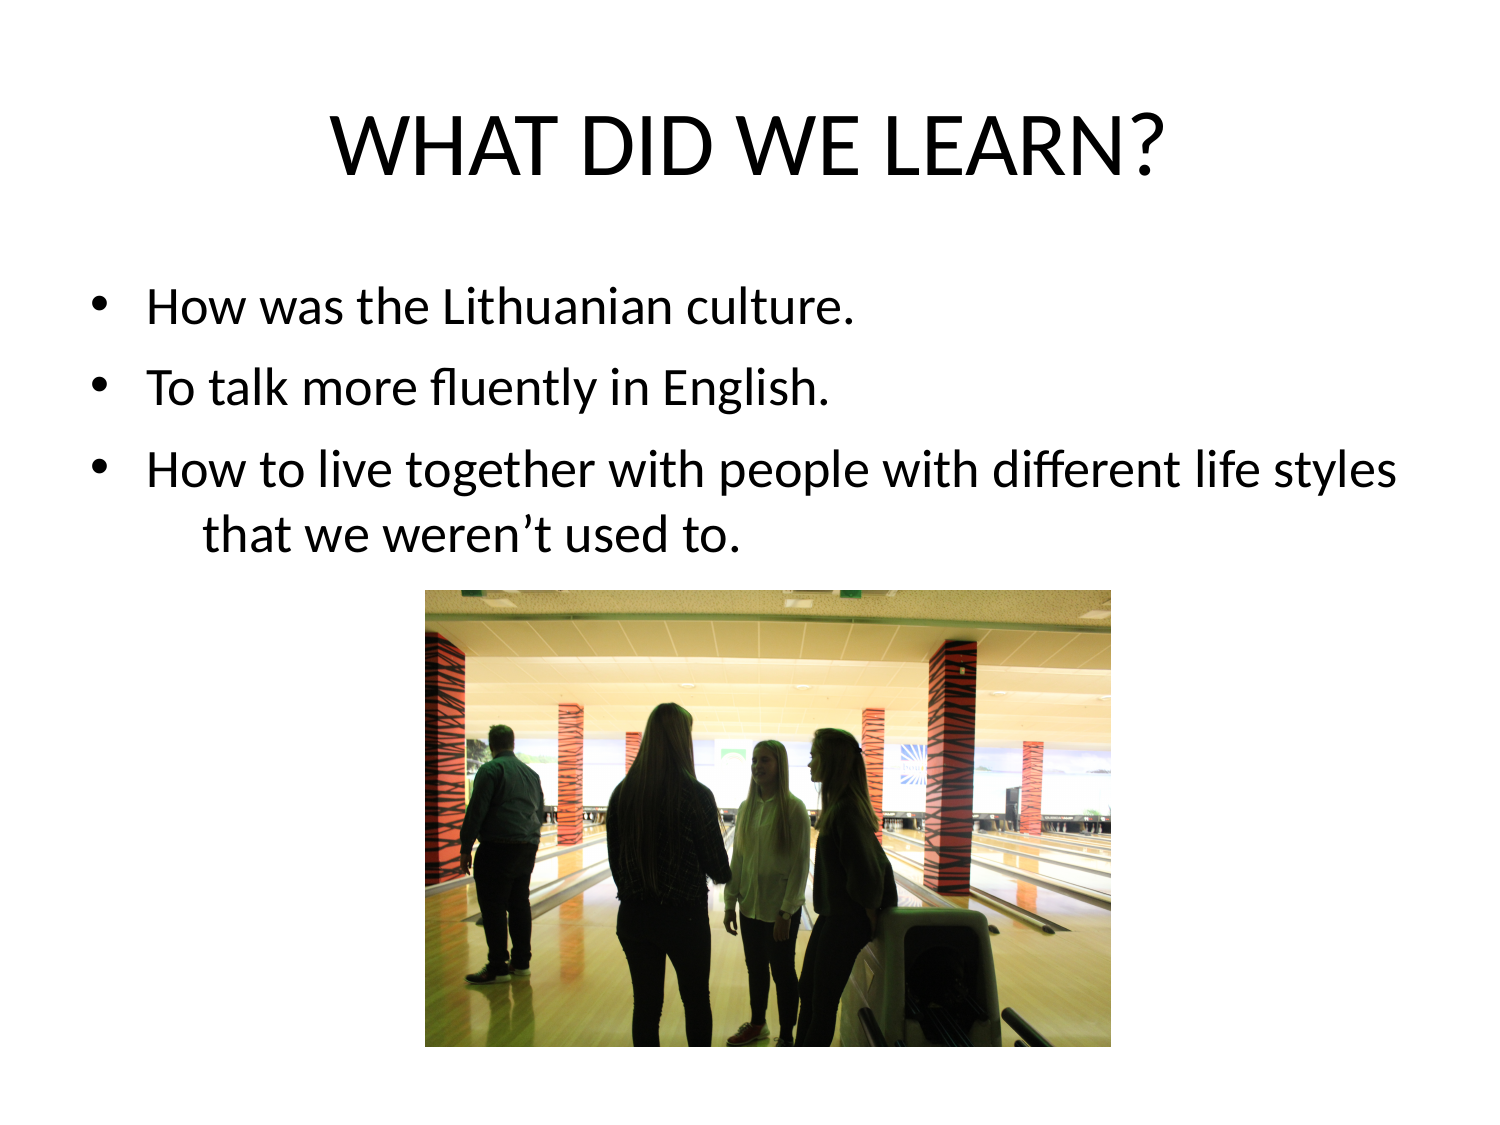

# WHAT DID WE LEARN?
How was the Lithuanian culture.
To talk more fluently in English.
How to live together with people with different life styles that we weren’t used to.